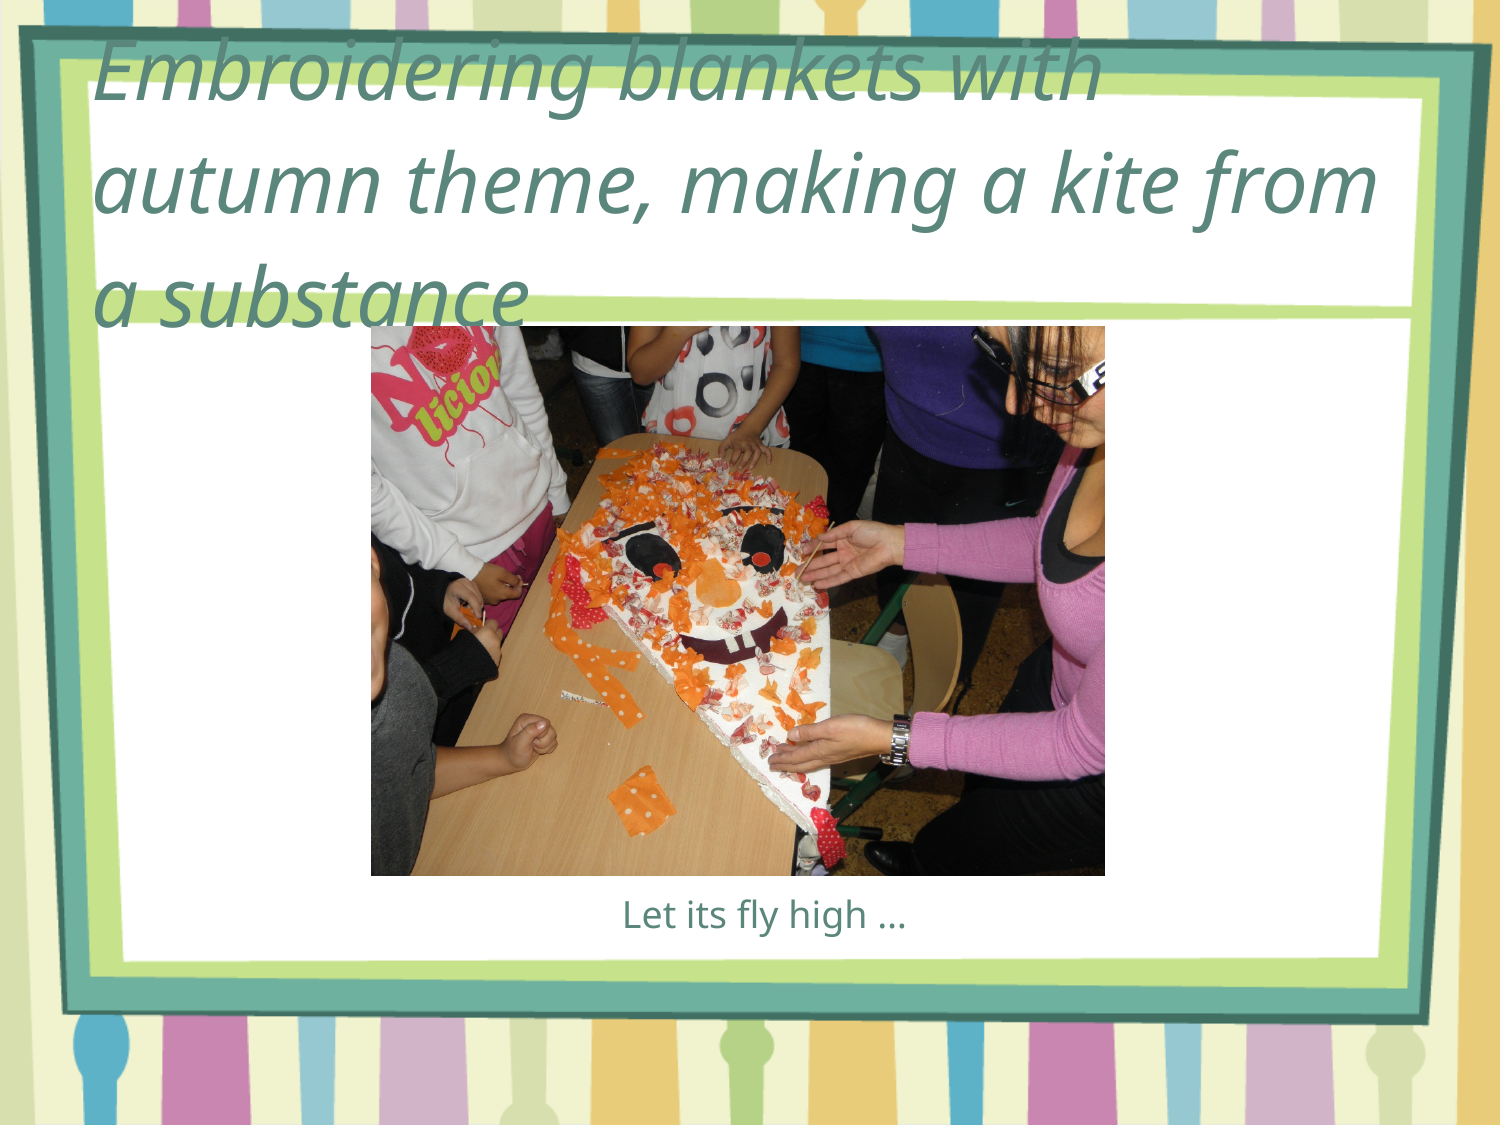

# Embroidering blankets with autumn theme, making a kite from a substance
Let its fly high …